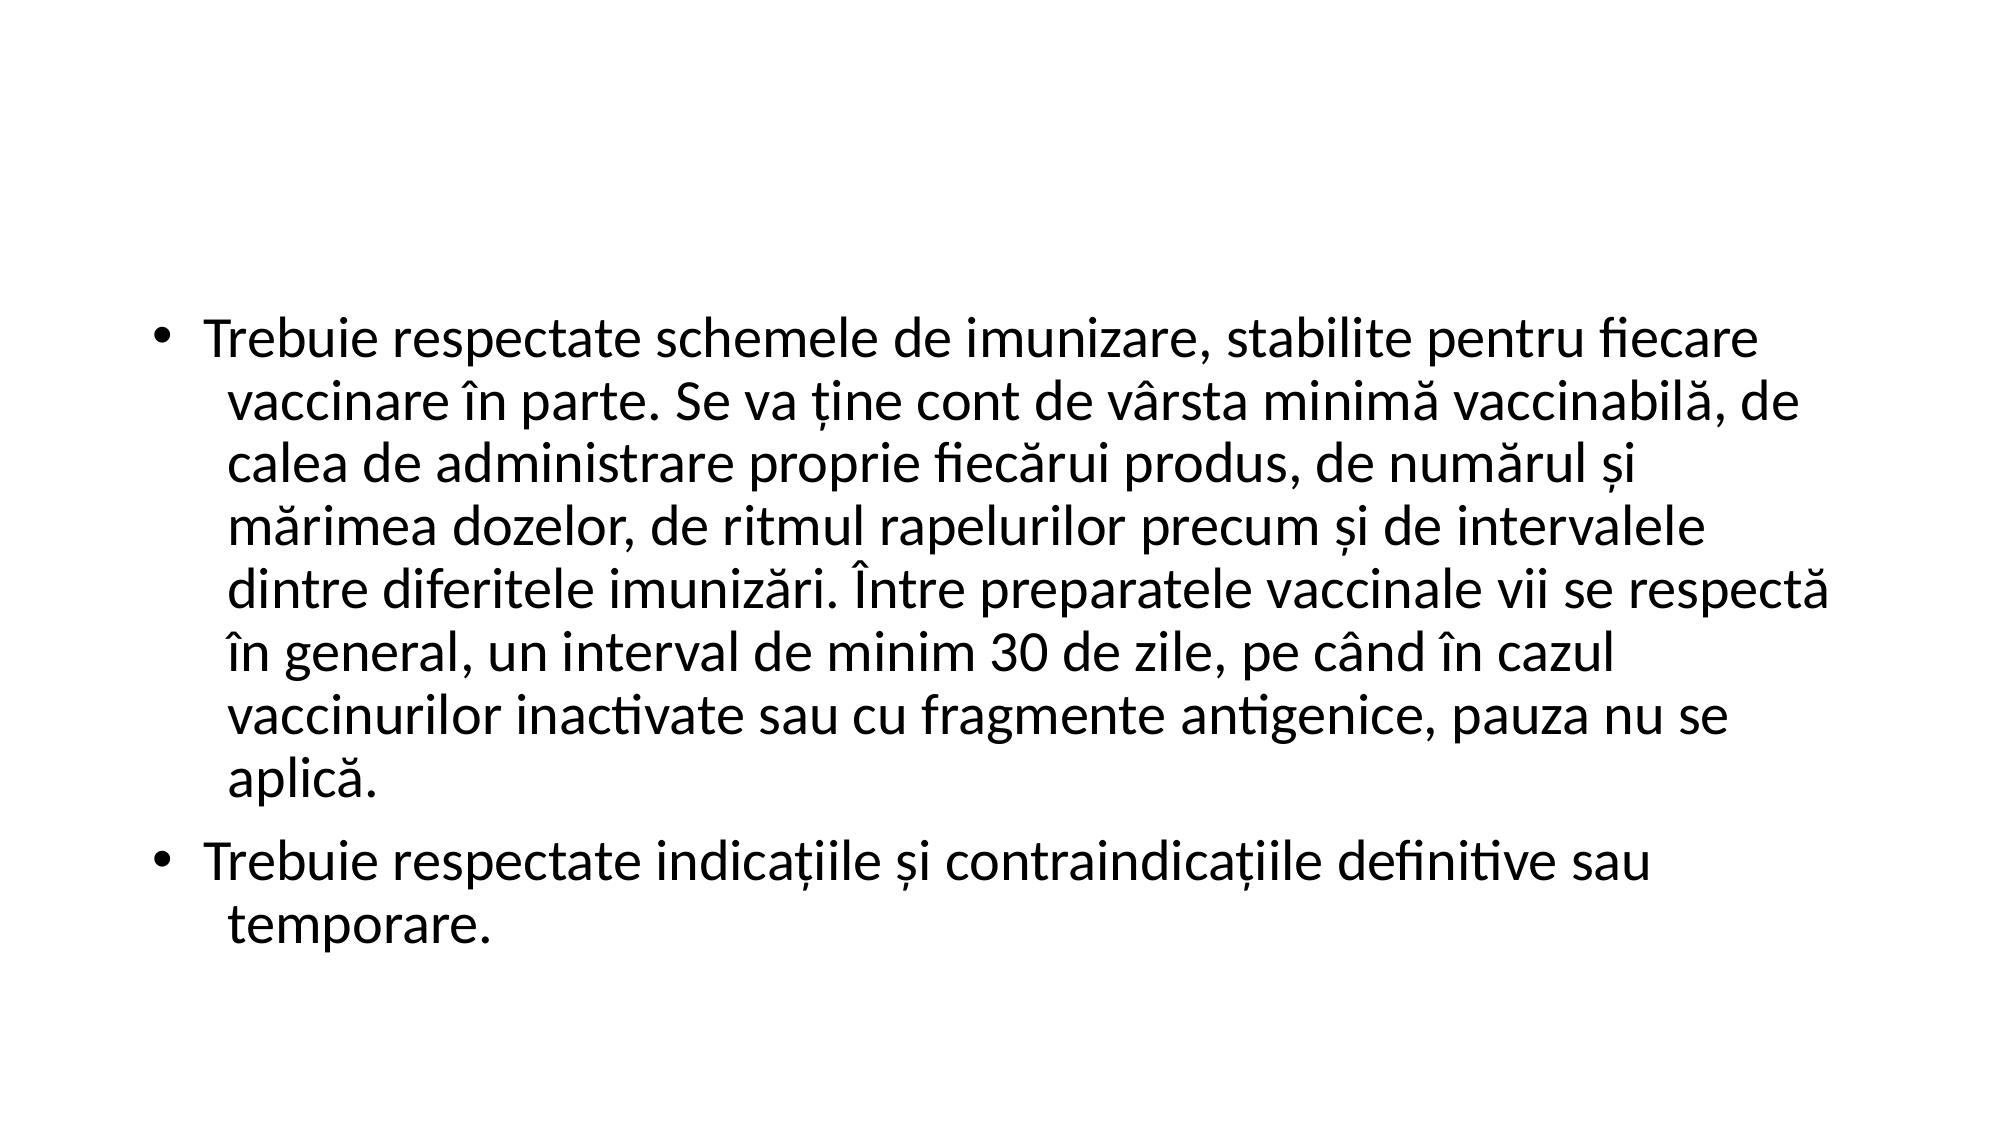

#
 Trebuie respectate schemele de imunizare, stabilite pentru fiecare vaccinare în parte. Se va ţine cont de vârsta minimă vaccinabilă, de calea de administrare proprie fiecărui produs, de numărul şi mărimea dozelor, de ritmul rapelurilor precum şi de intervalele dintre diferitele imunizări. Între preparatele vaccinale vii se respectă în general, un interval de minim 30 de zile, pe când în cazul vaccinurilor inactivate sau cu fragmente antigenice, pauza nu se aplică.
 Trebuie respectate indicaţiile şi contraindicaţiile definitive sau temporare.